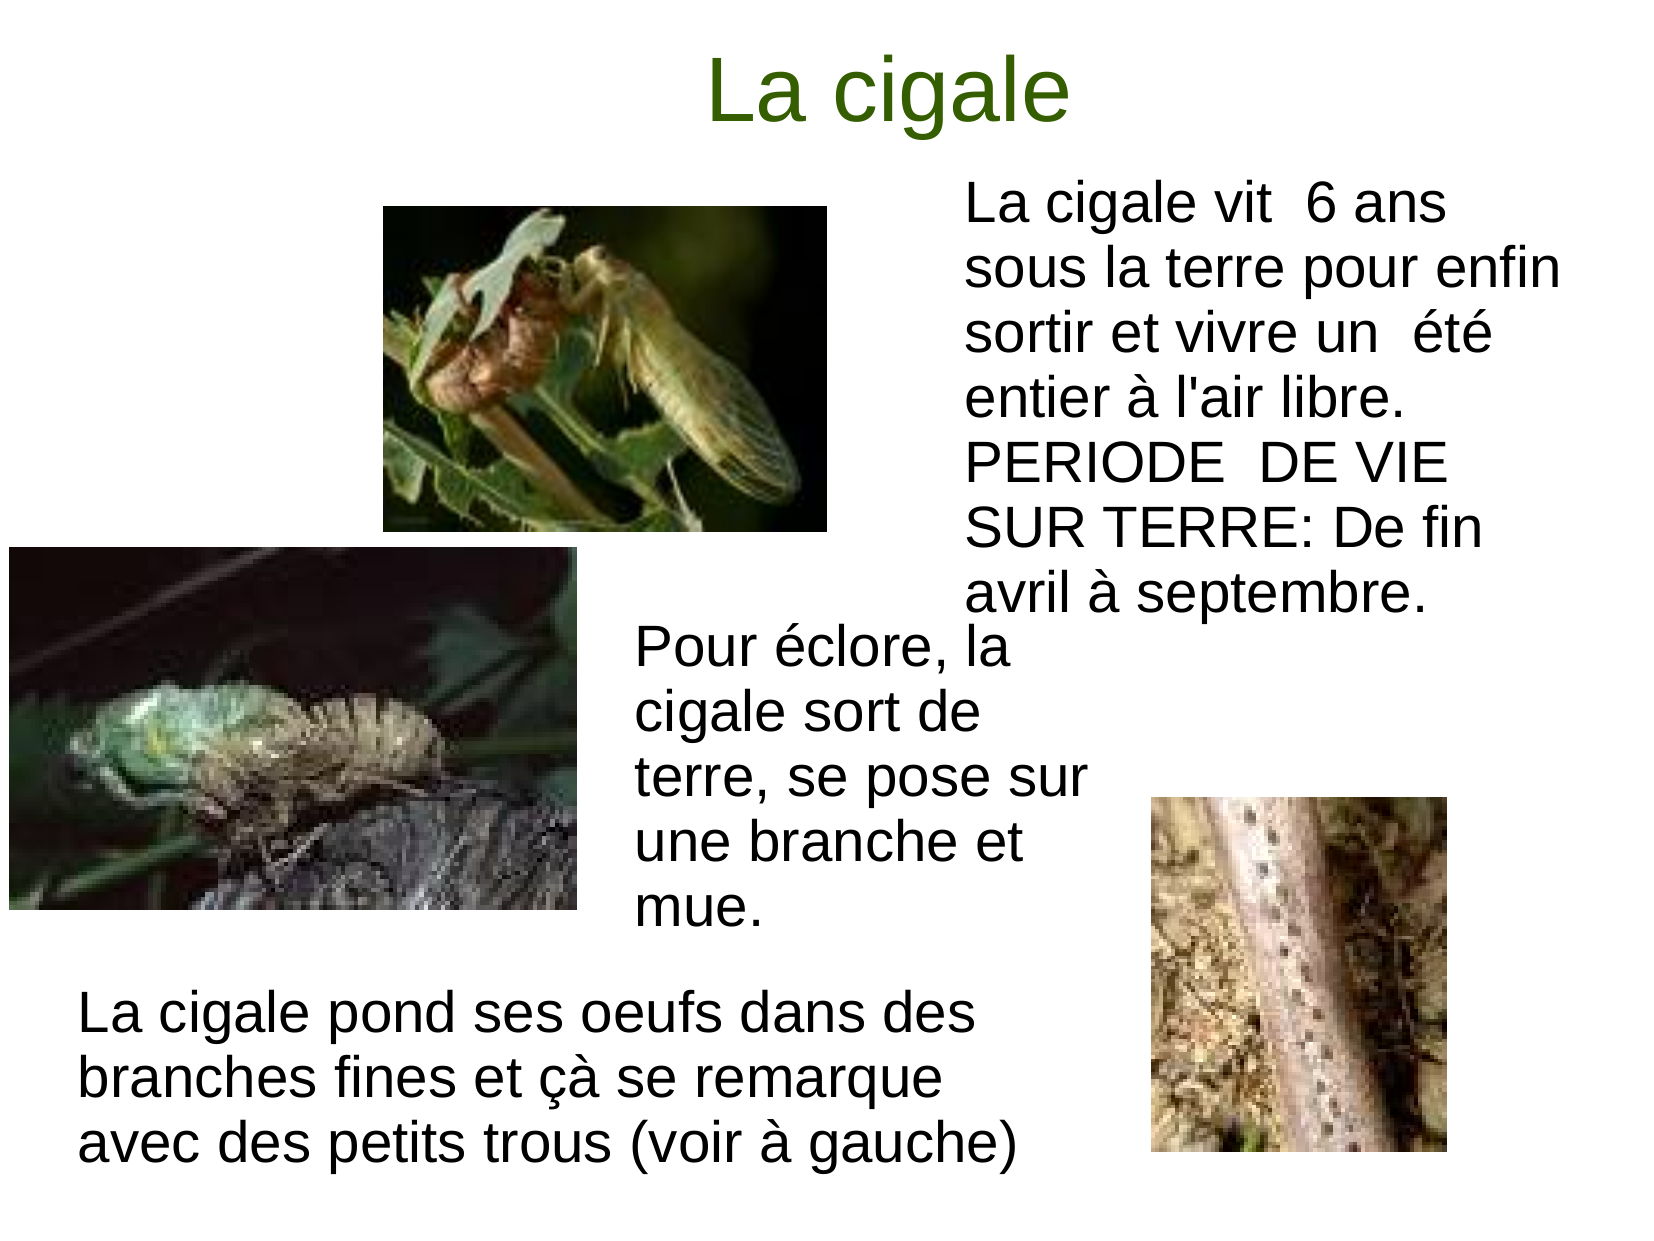

# La cigale
La cigale vit 6 ans sous la terre pour enfin sortir et vivre un été entier à l'air libre.
PERIODE DE VIE SUR TERRE: De fin avril à septembre.
Pour éclore, la cigale sort de terre, se pose sur une branche et mue.
La cigale pond ses oeufs dans des branches fines et çà se remarque avec des petits trous (voir à gauche)